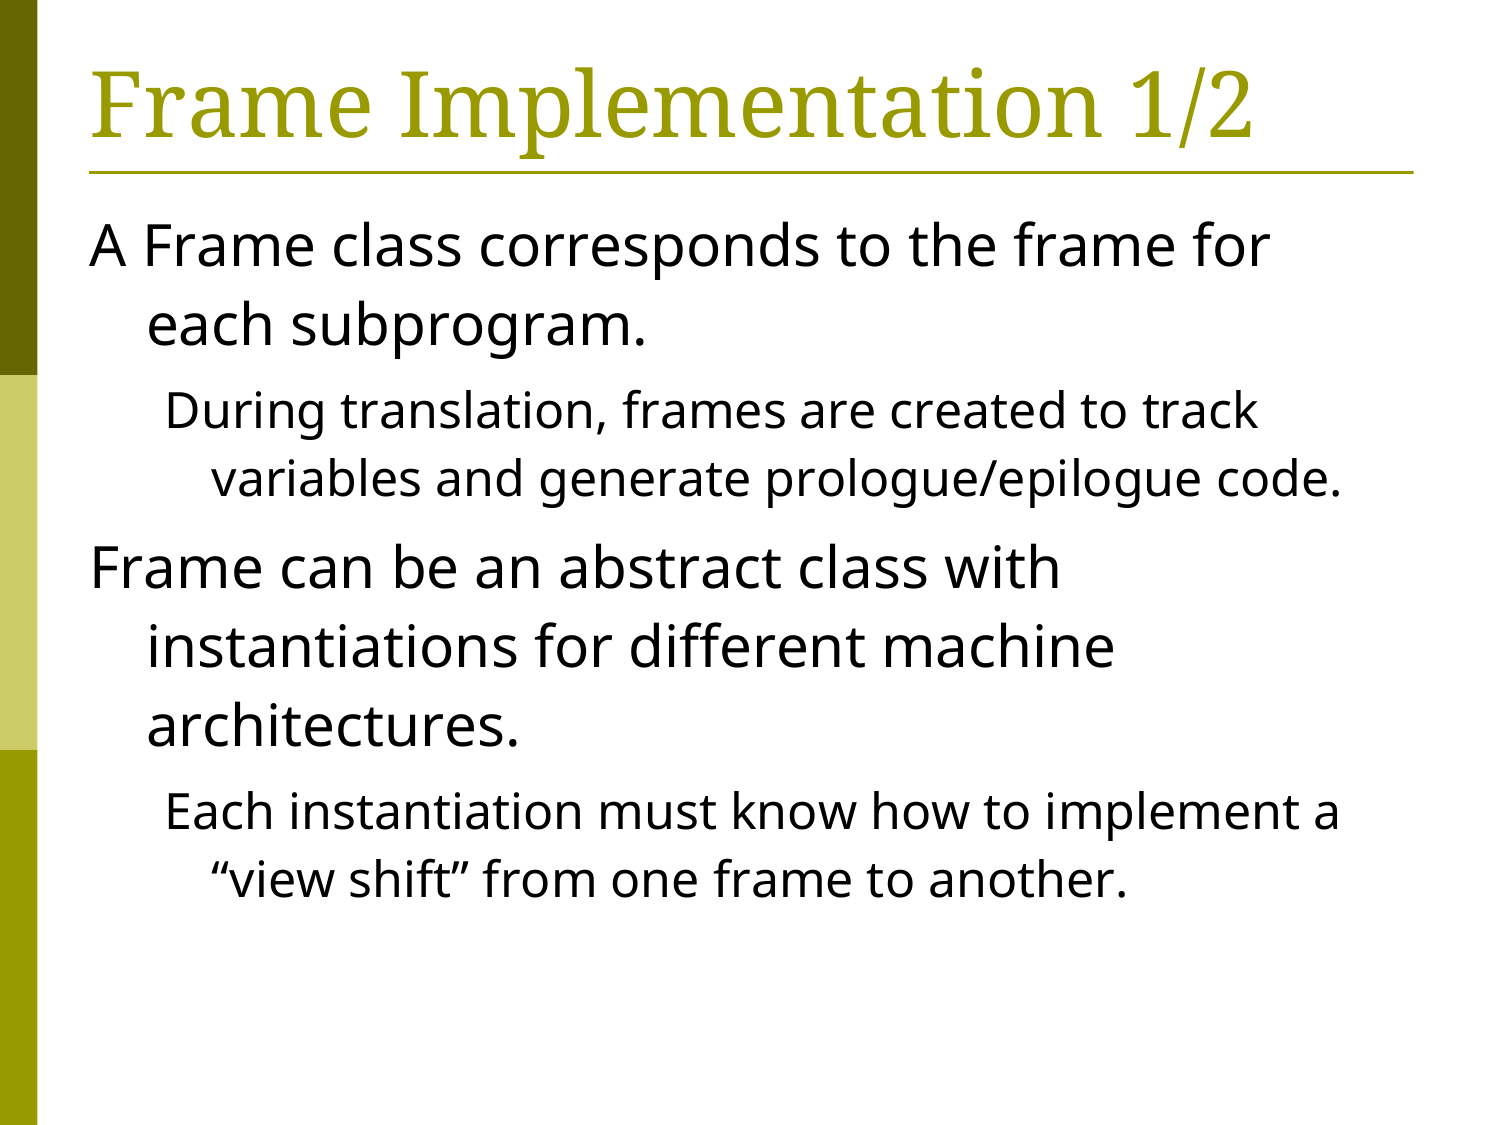

# Frame Implementation 1/2
A Frame class corresponds to the frame for each subprogram.
During translation, frames are created to track variables and generate prologue/epilogue code.
Frame can be an abstract class with instantiations for different machine architectures.
Each instantiation must know how to implement a “view shift” from one frame to another.